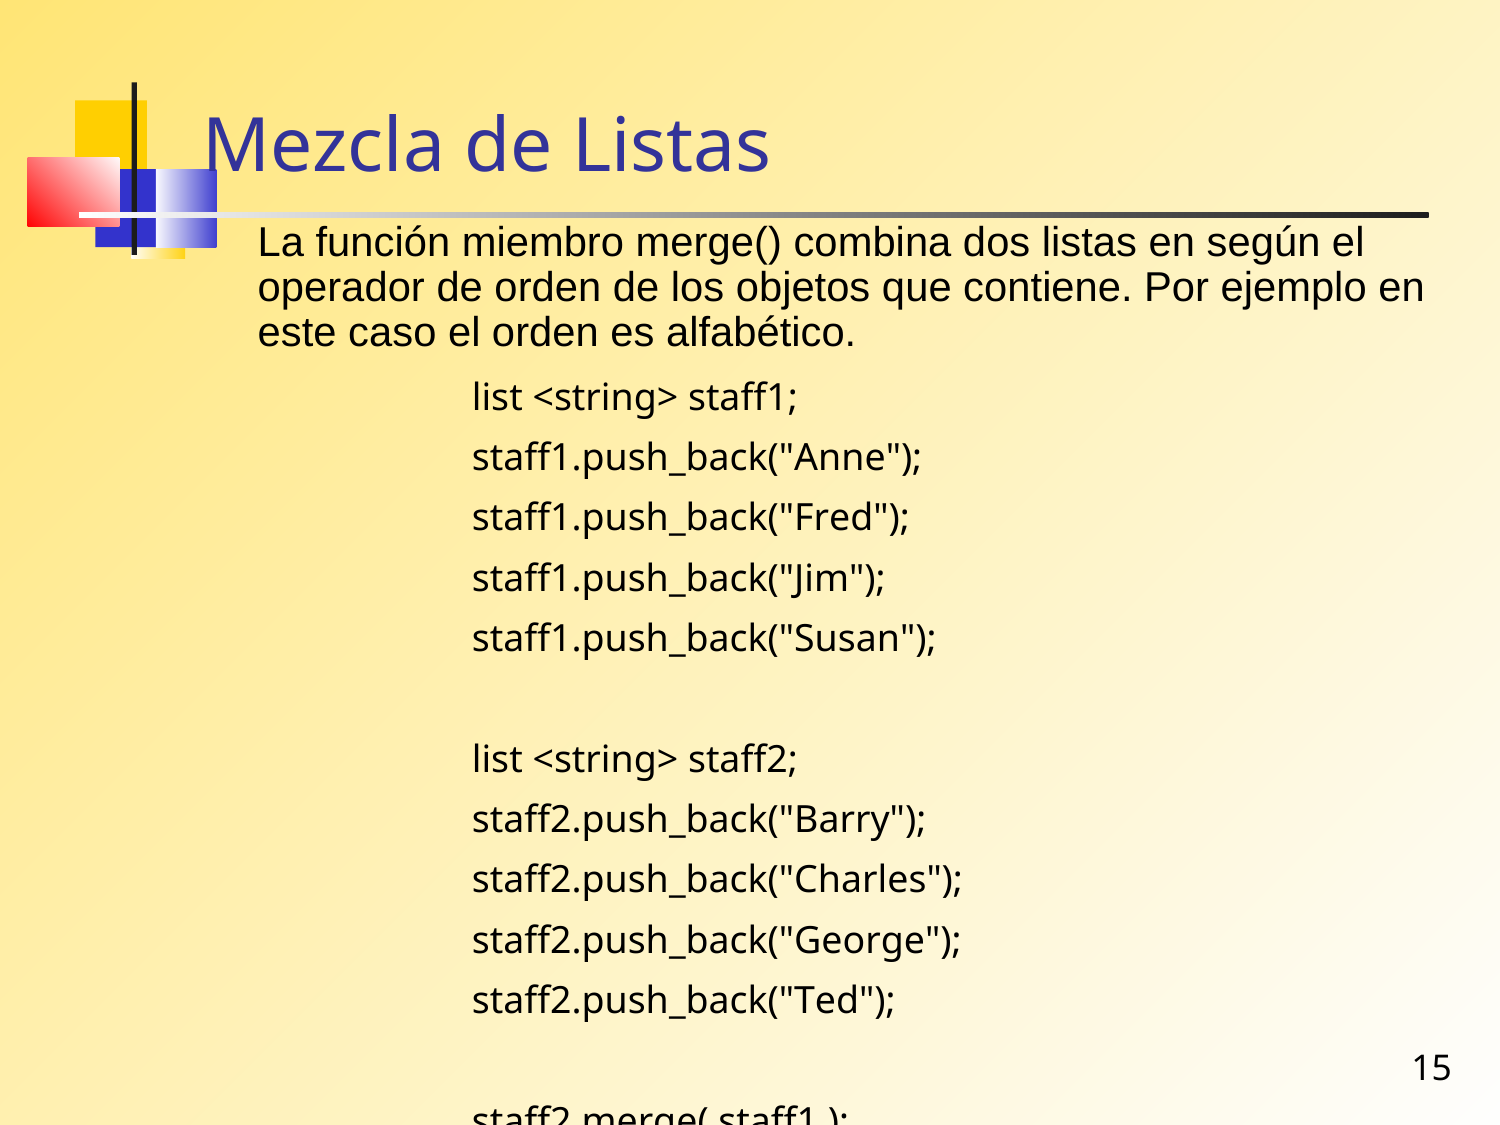

# Mezcla de Listas
La función miembro merge() combina dos listas en según el operador de orden de los objetos que contiene. Por ejemplo en este caso el orden es alfabético.
 list <string> staff1;
 staff1.push_back("Anne");
 staff1.push_back("Fred");
 staff1.push_back("Jim");
 staff1.push_back("Susan");
 list <string> staff2;
 staff2.push_back("Barry");
 staff2.push_back("Charles");
 staff2.push_back("George");
 staff2.push_back("Ted");
 staff2.merge( staff1 );
15